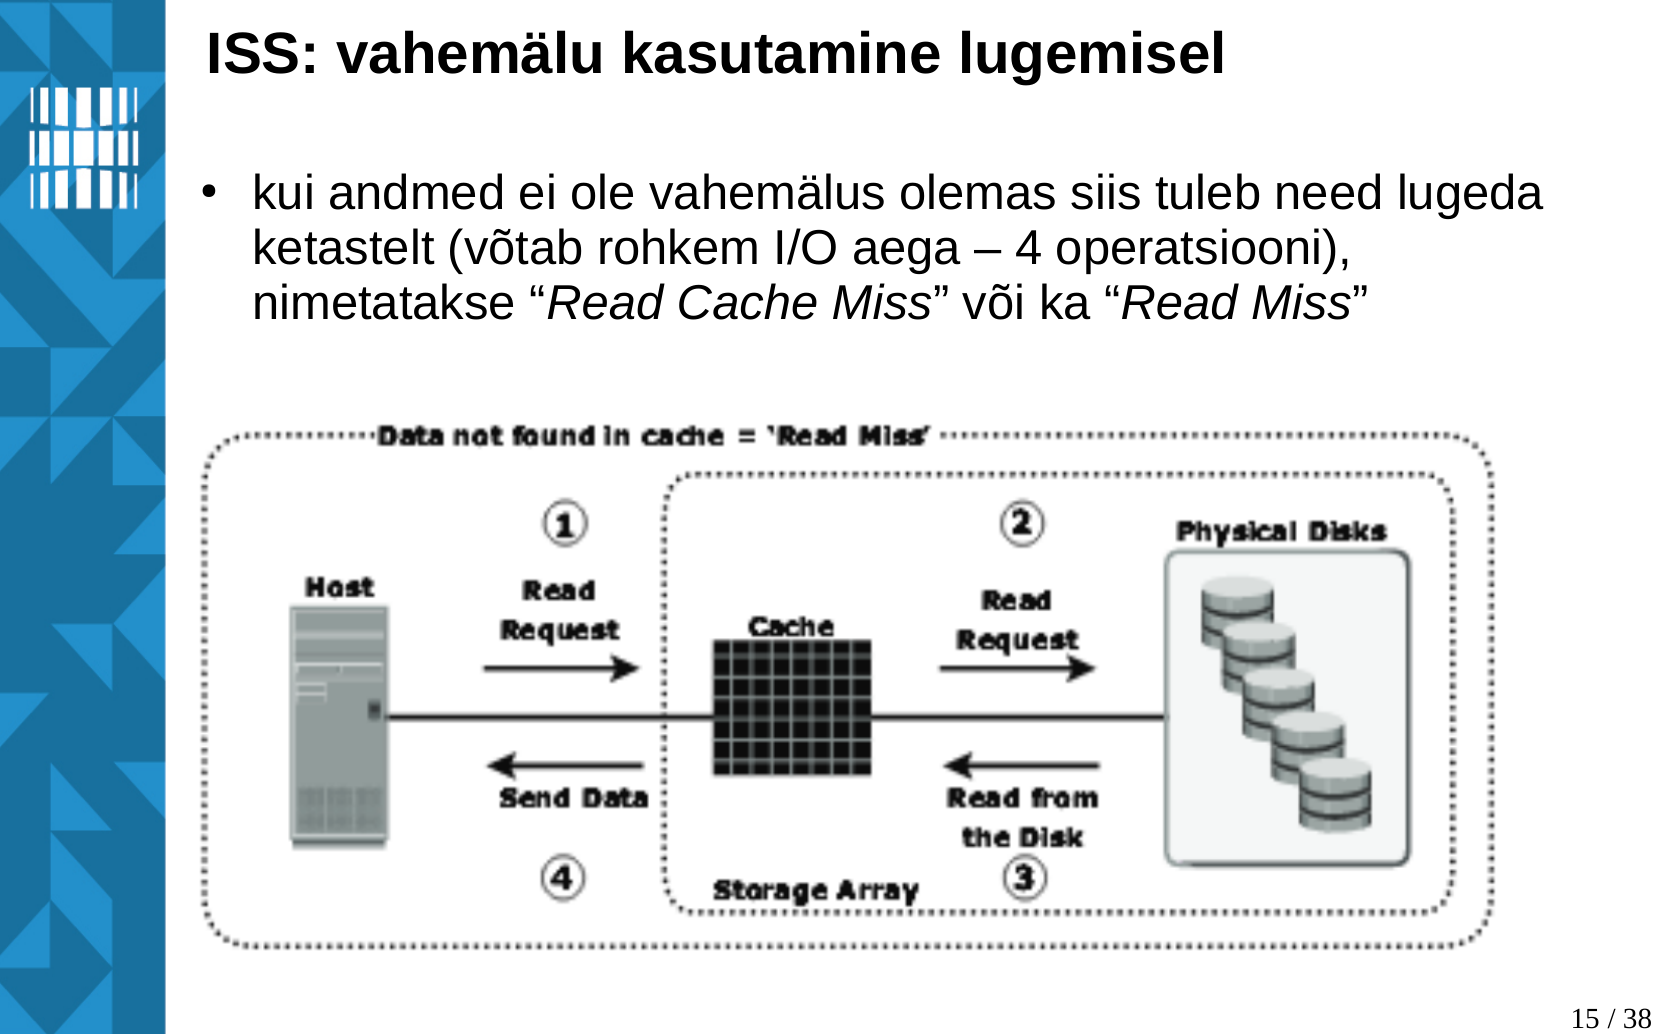

# ISS: vahemälu kasutamine lugemisel
kui andmed ei ole vahemälus olemas siis tuleb need lugeda ketastelt (võtab rohkem I/O aega – 4 operatsiooni),
nimetatakse “Read Cache Miss” või ka “Read Miss”